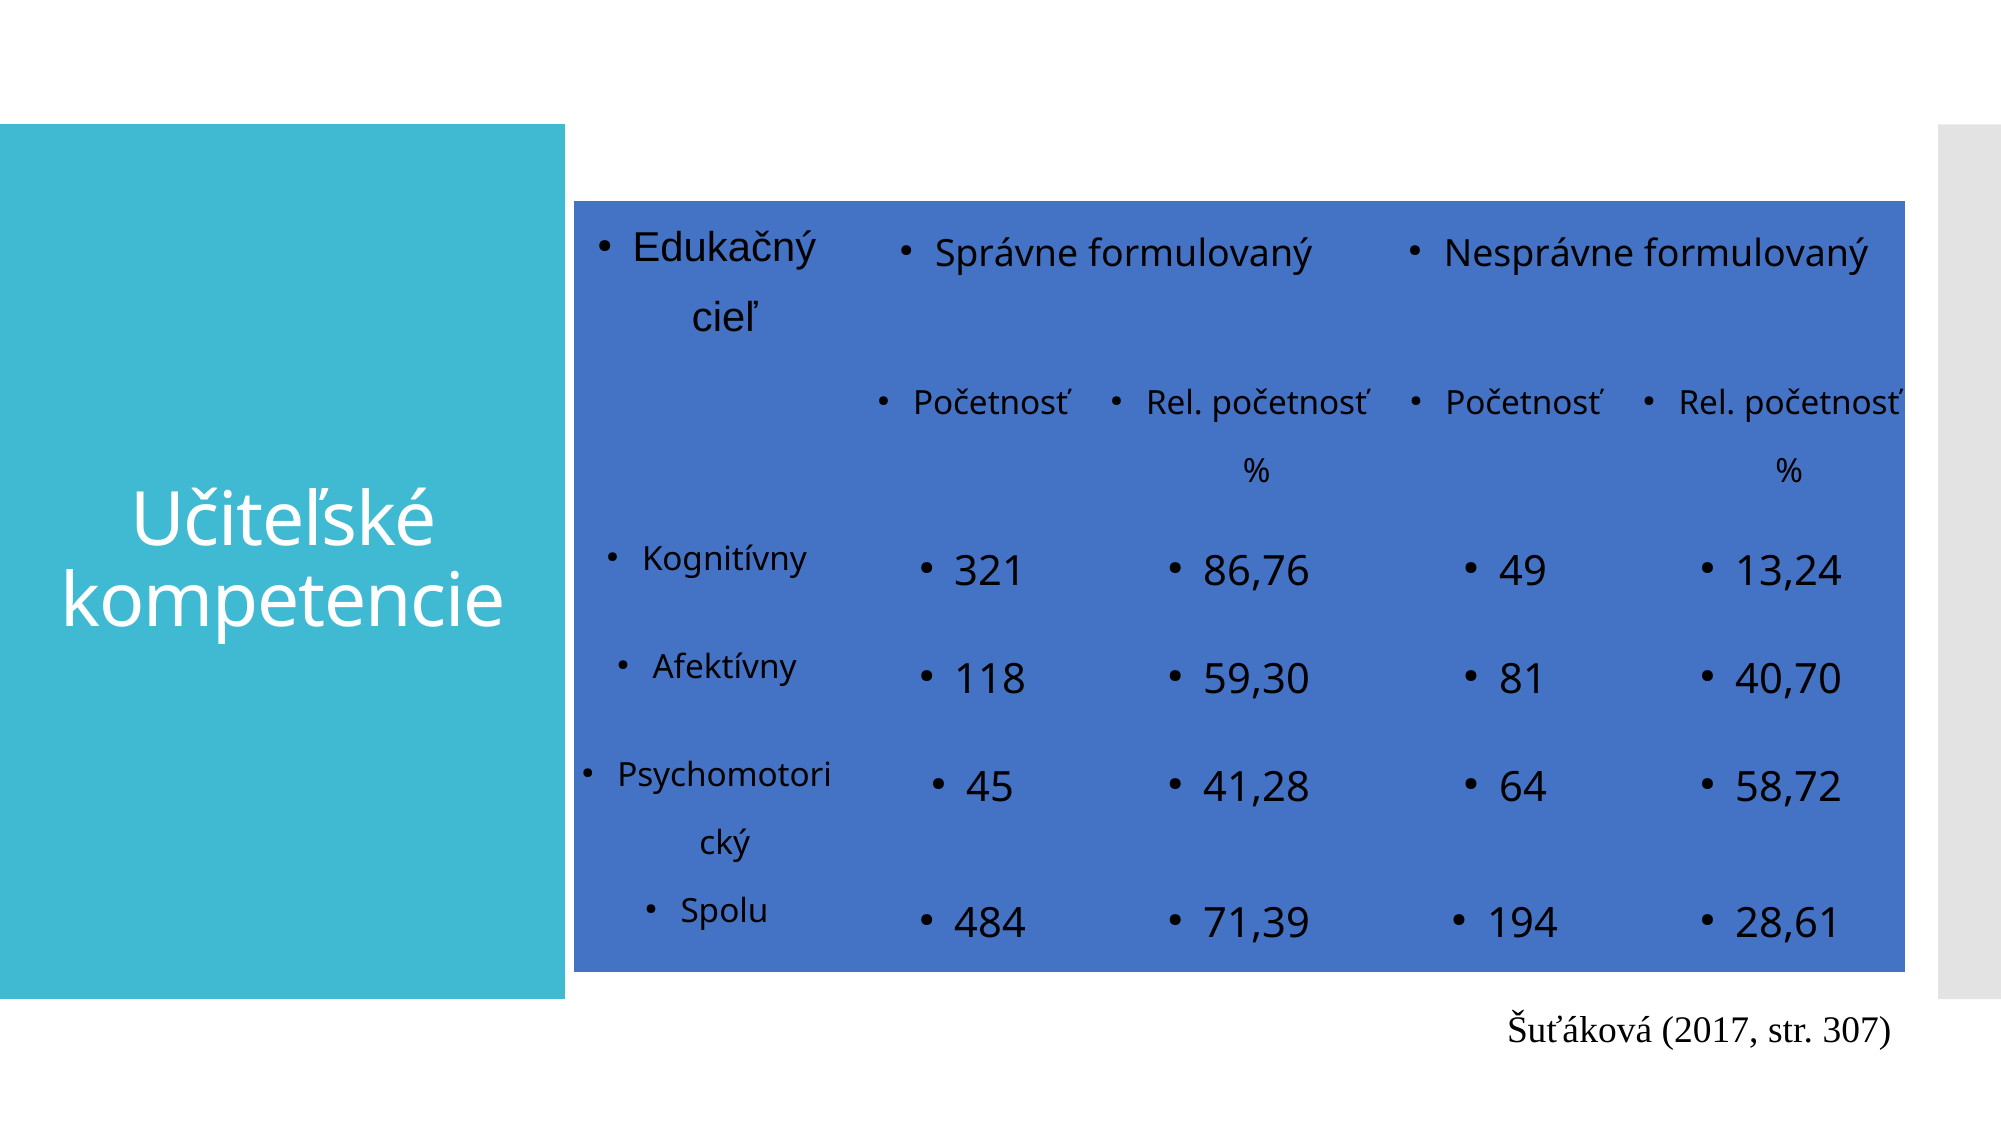

# Učiteľské kompetencie
| Edukačný cieľ | Správne formulovaný | | Nesprávne formulovaný | |
| --- | --- | --- | --- | --- |
| | Početnosť | Rel. početnosť % | Početnosť | Rel. početnosť % |
| Kognitívny | 321 | 86,76 | 49 | 13,24 |
| Afektívny | 118 | 59,30 | 81 | 40,70 |
| Psychomotorický | 45 | 41,28 | 64 | 58,72 |
| Spolu | 484 | 71,39 | 194 | 28,61 |
Šuťáková (2017, str. 307)